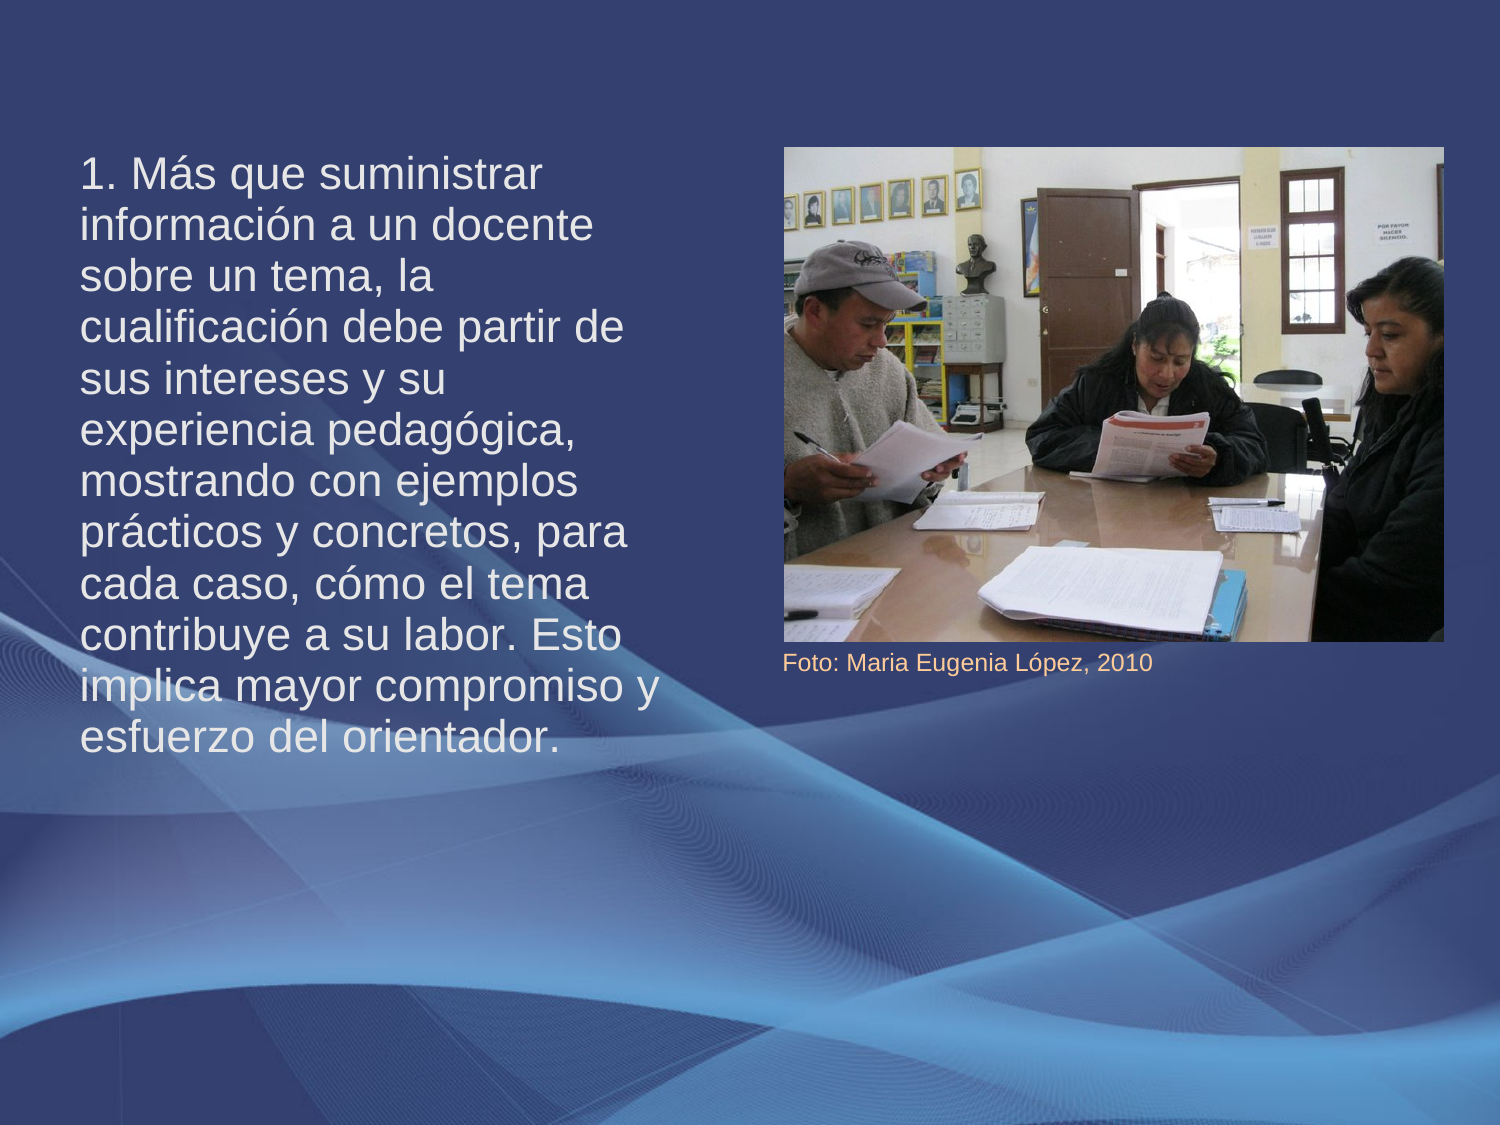

# 1. Más que suministrar información a un docente sobre un tema, la cualificación debe partir de sus intereses y su experiencia pedagógica, mostrando con ejemplos prácticos y concretos, para cada caso, cómo el tema contribuye a su labor. Esto implica mayor compromiso y esfuerzo del orientador.
Foto: Maria Eugenia López, 2010